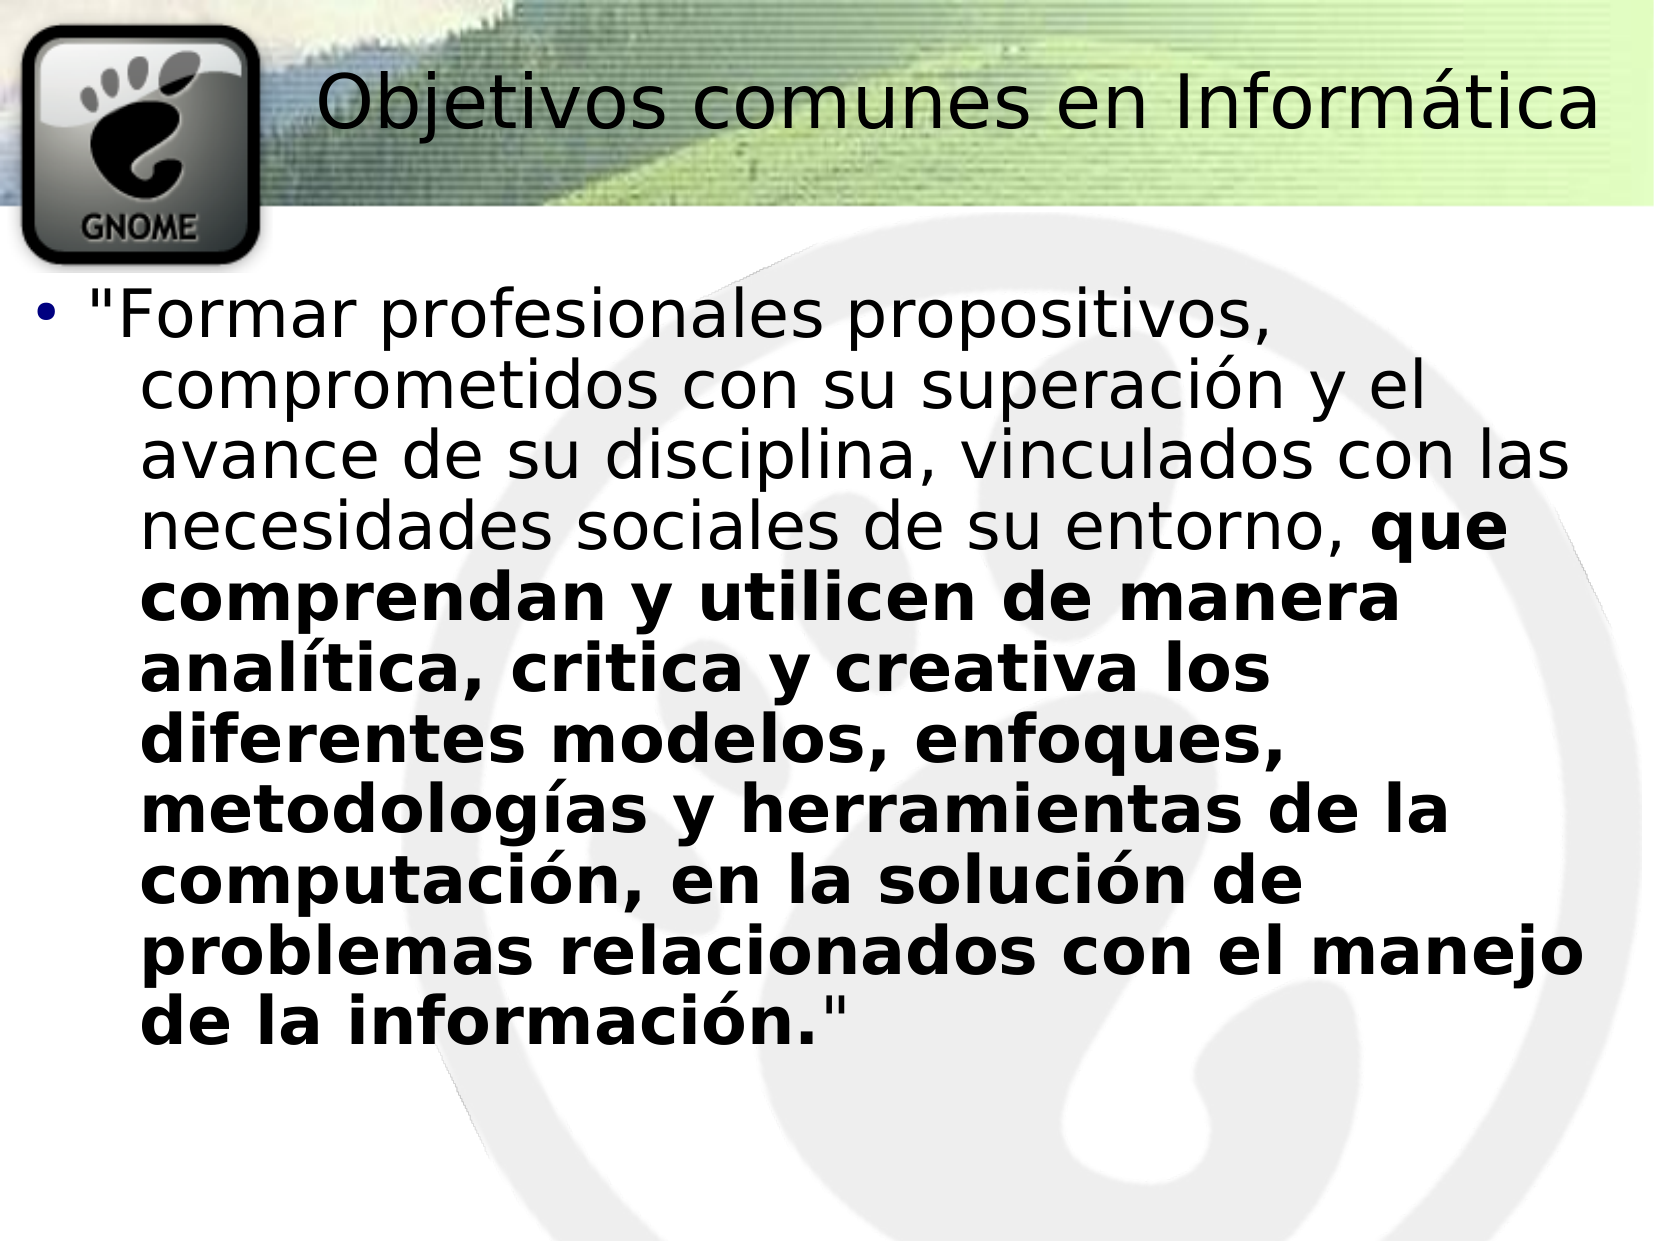

# Objetivos comunes en Informática
"Formar profesionales propositivos, comprometidos con su superación y el avance de su disciplina, vinculados con las necesidades sociales de su entorno, que comprendan y utilicen de manera analítica, critica y creativa los diferentes modelos, enfoques, metodologías y herramientas de la computación, en la solución de problemas relacionados con el manejo de la información."